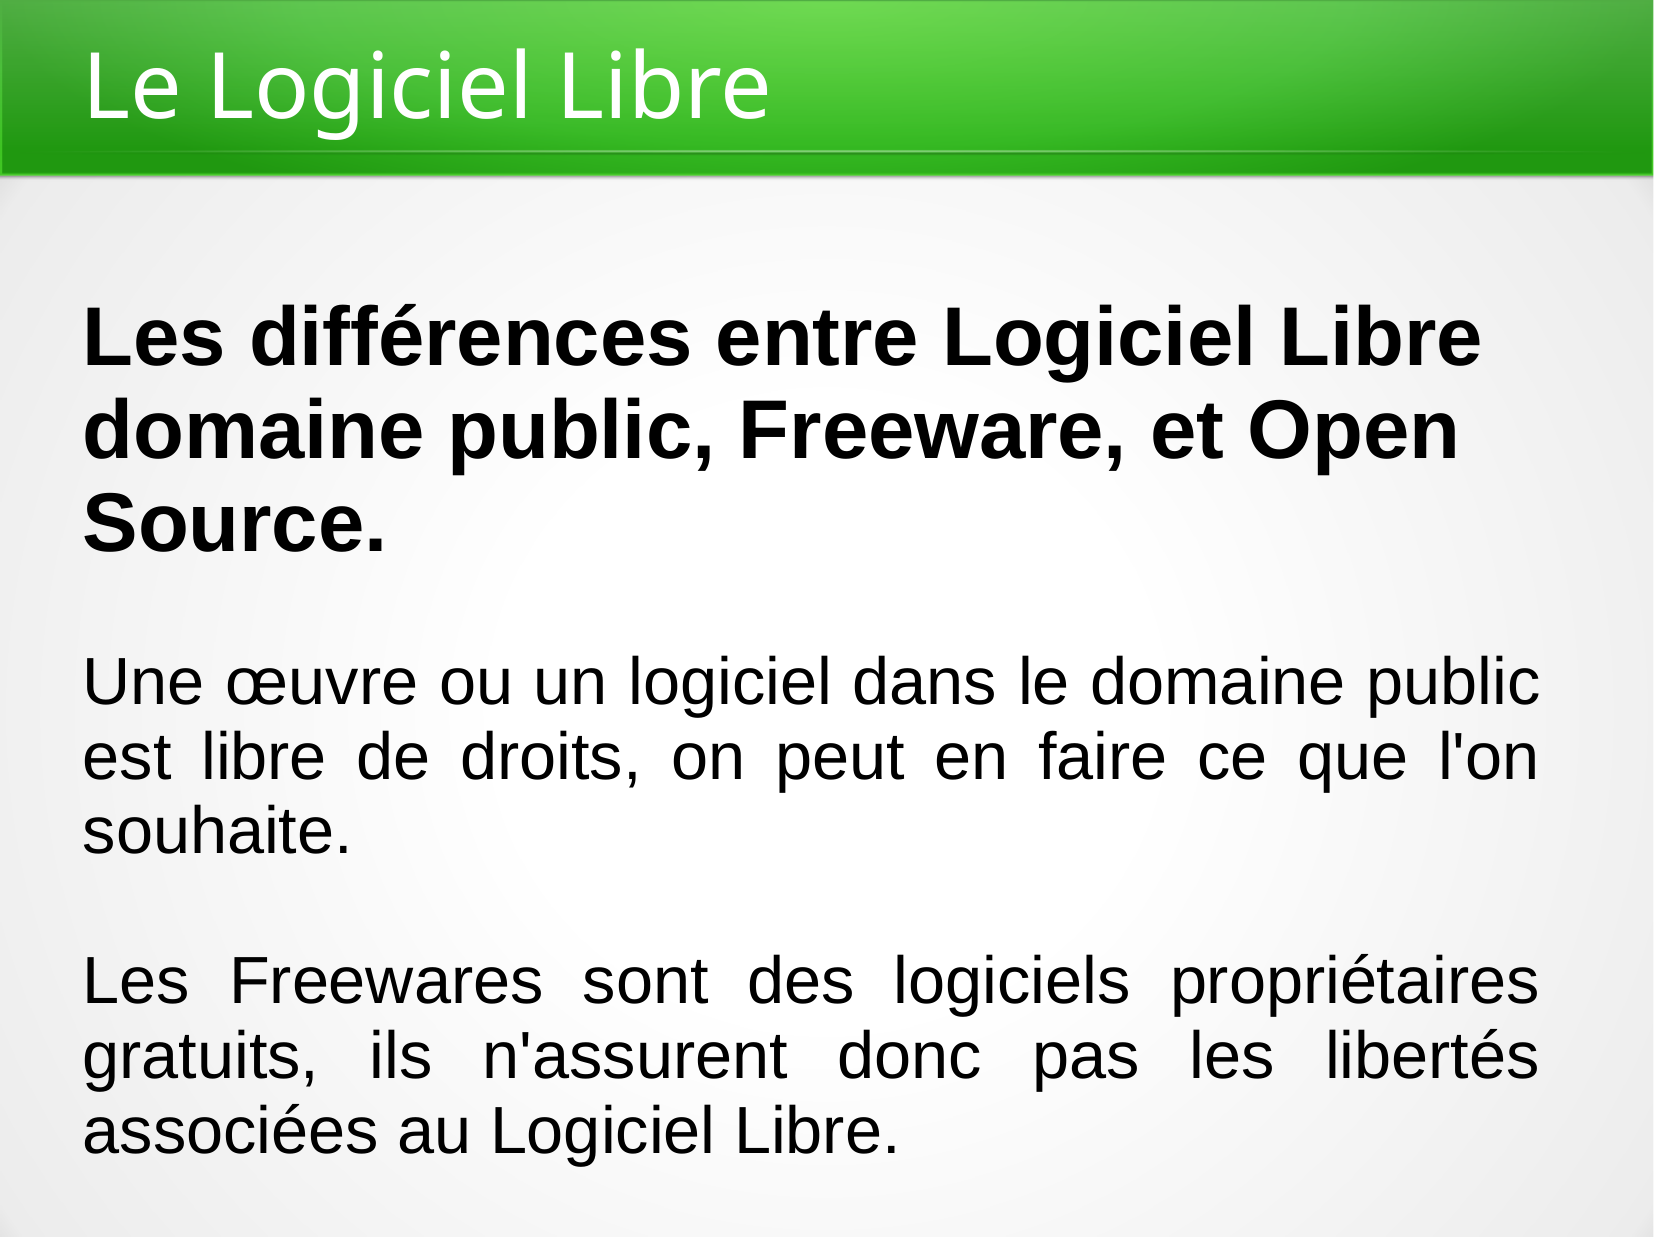

# Le Logiciel Libre
Les différences entre Logiciel Libre domaine public, Freeware, et Open Source.
Une œuvre ou un logiciel dans le domaine public est libre de droits, on peut en faire ce que l'on souhaite.
Les Freewares sont des logiciels propriétaires gratuits, ils n'assurent donc pas les libertés associées au Logiciel Libre.